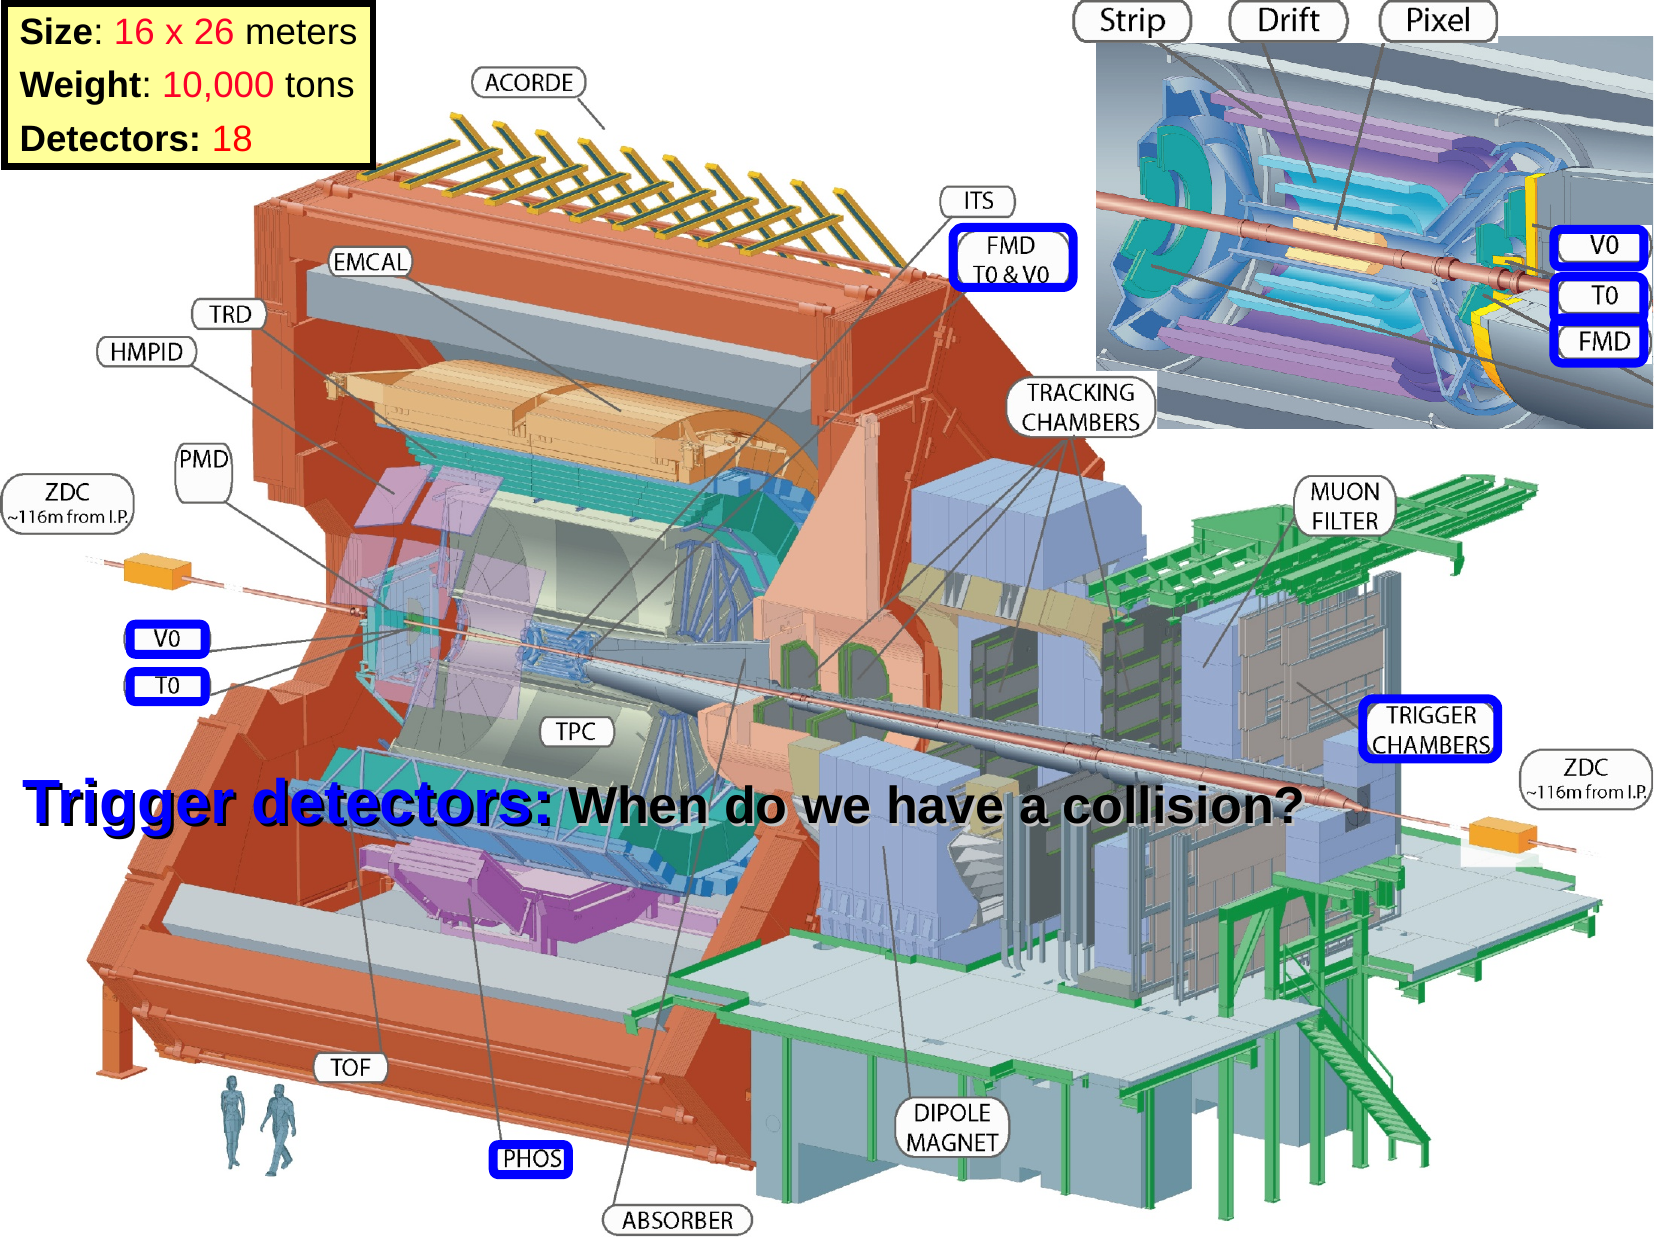

Size: 16 x 26 meters
Weight: 10,000 tons
Detectors: 18
Trigger detectors: When do we have a collision?